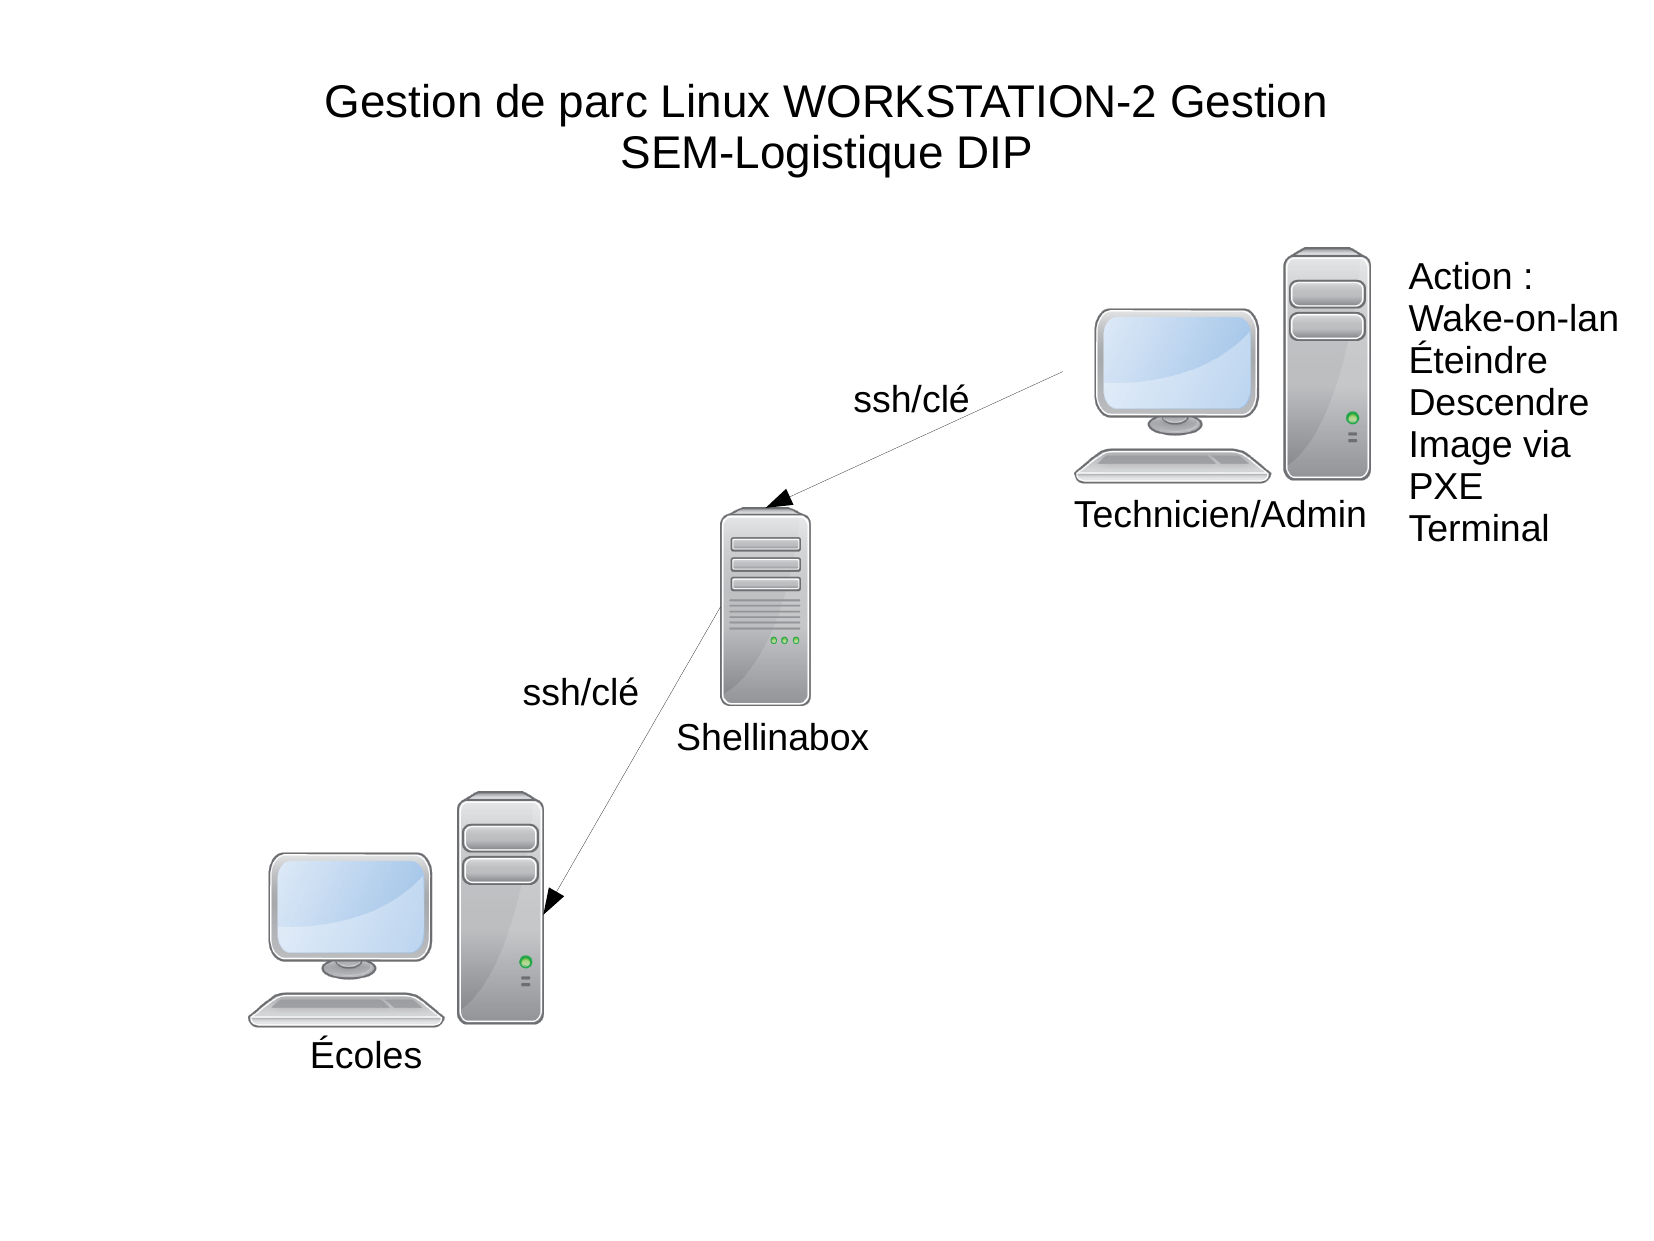

# Gestion de parc Linux WORKSTATION-2 Gestion SEM-Logistique DIP
Action :
Wake-on-lan
Éteindre
Descendre
Image via
PXE
Terminal
ssh/clé
Technicien/Admin
ssh/clé
Shellinabox
Écoles